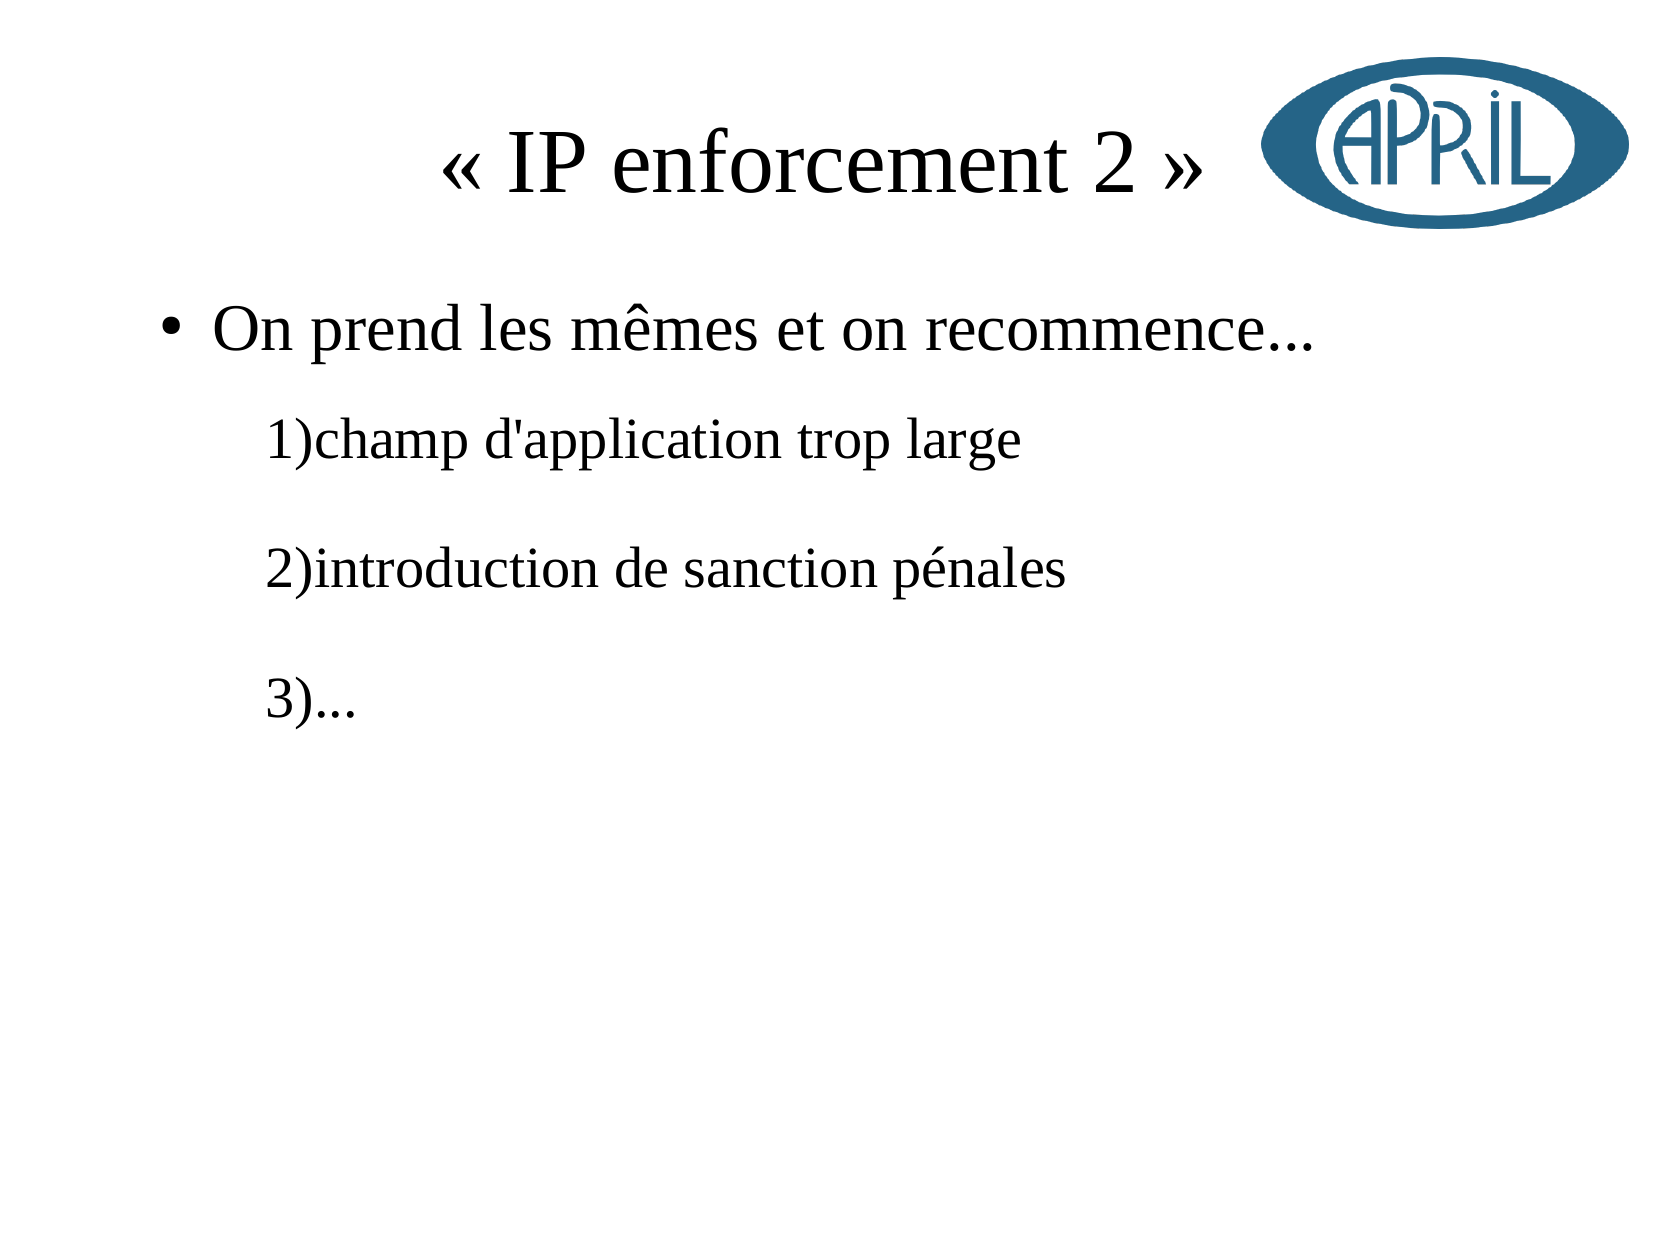

# « IP enforcement 2 »
On prend les mêmes et on recommence...
champ d'application trop large
introduction de sanction pénales
...